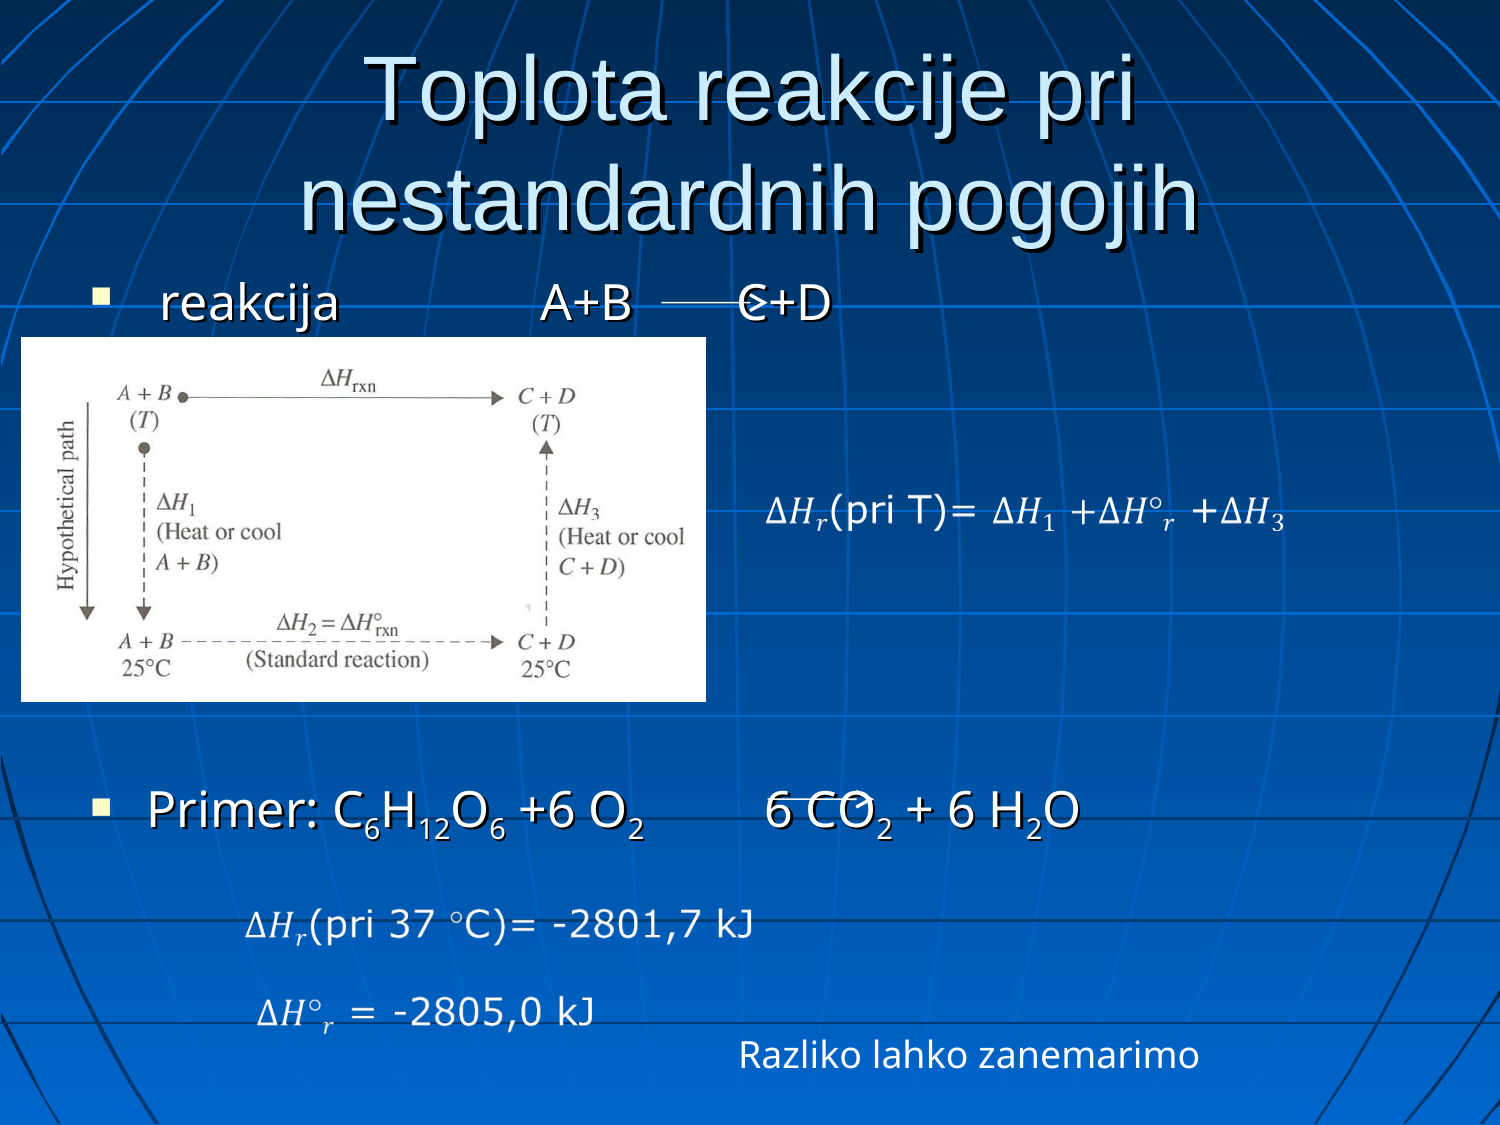

# Toplota reakcije pri nestandardnih pogojih
 reakcija 		A+B C+D
Primer: C6H12O6 +6 O2 6 CO2 + 6 H2O
Razliko lahko zanemarimo